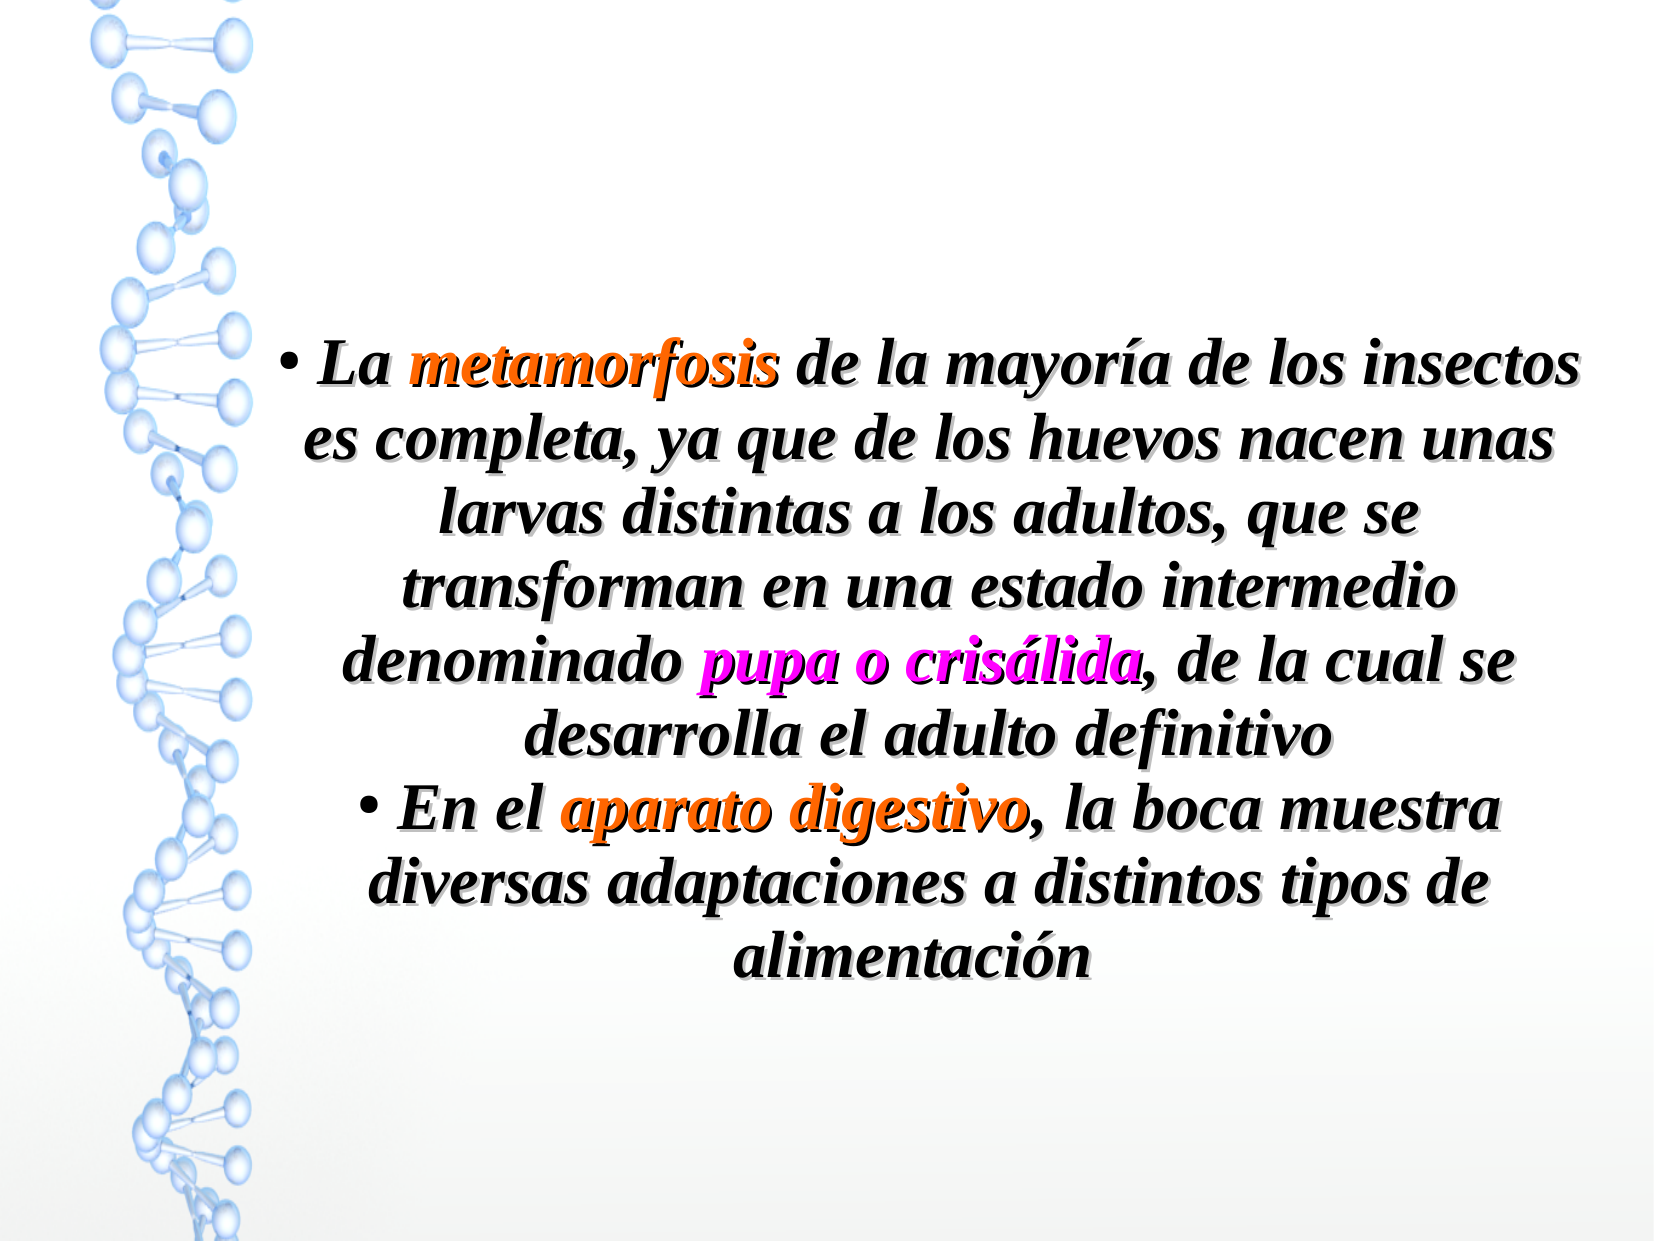

#
 La metamorfosis de la mayoría de los insectos es completa, ya que de los huevos nacen unas larvas distintas a los adultos, que se transforman en una estado intermedio denominado pupa o crisálida, de la cual se desarrolla el adulto definitivo
 En el aparato digestivo, la boca muestra diversas adaptaciones a distintos tipos de alimentación